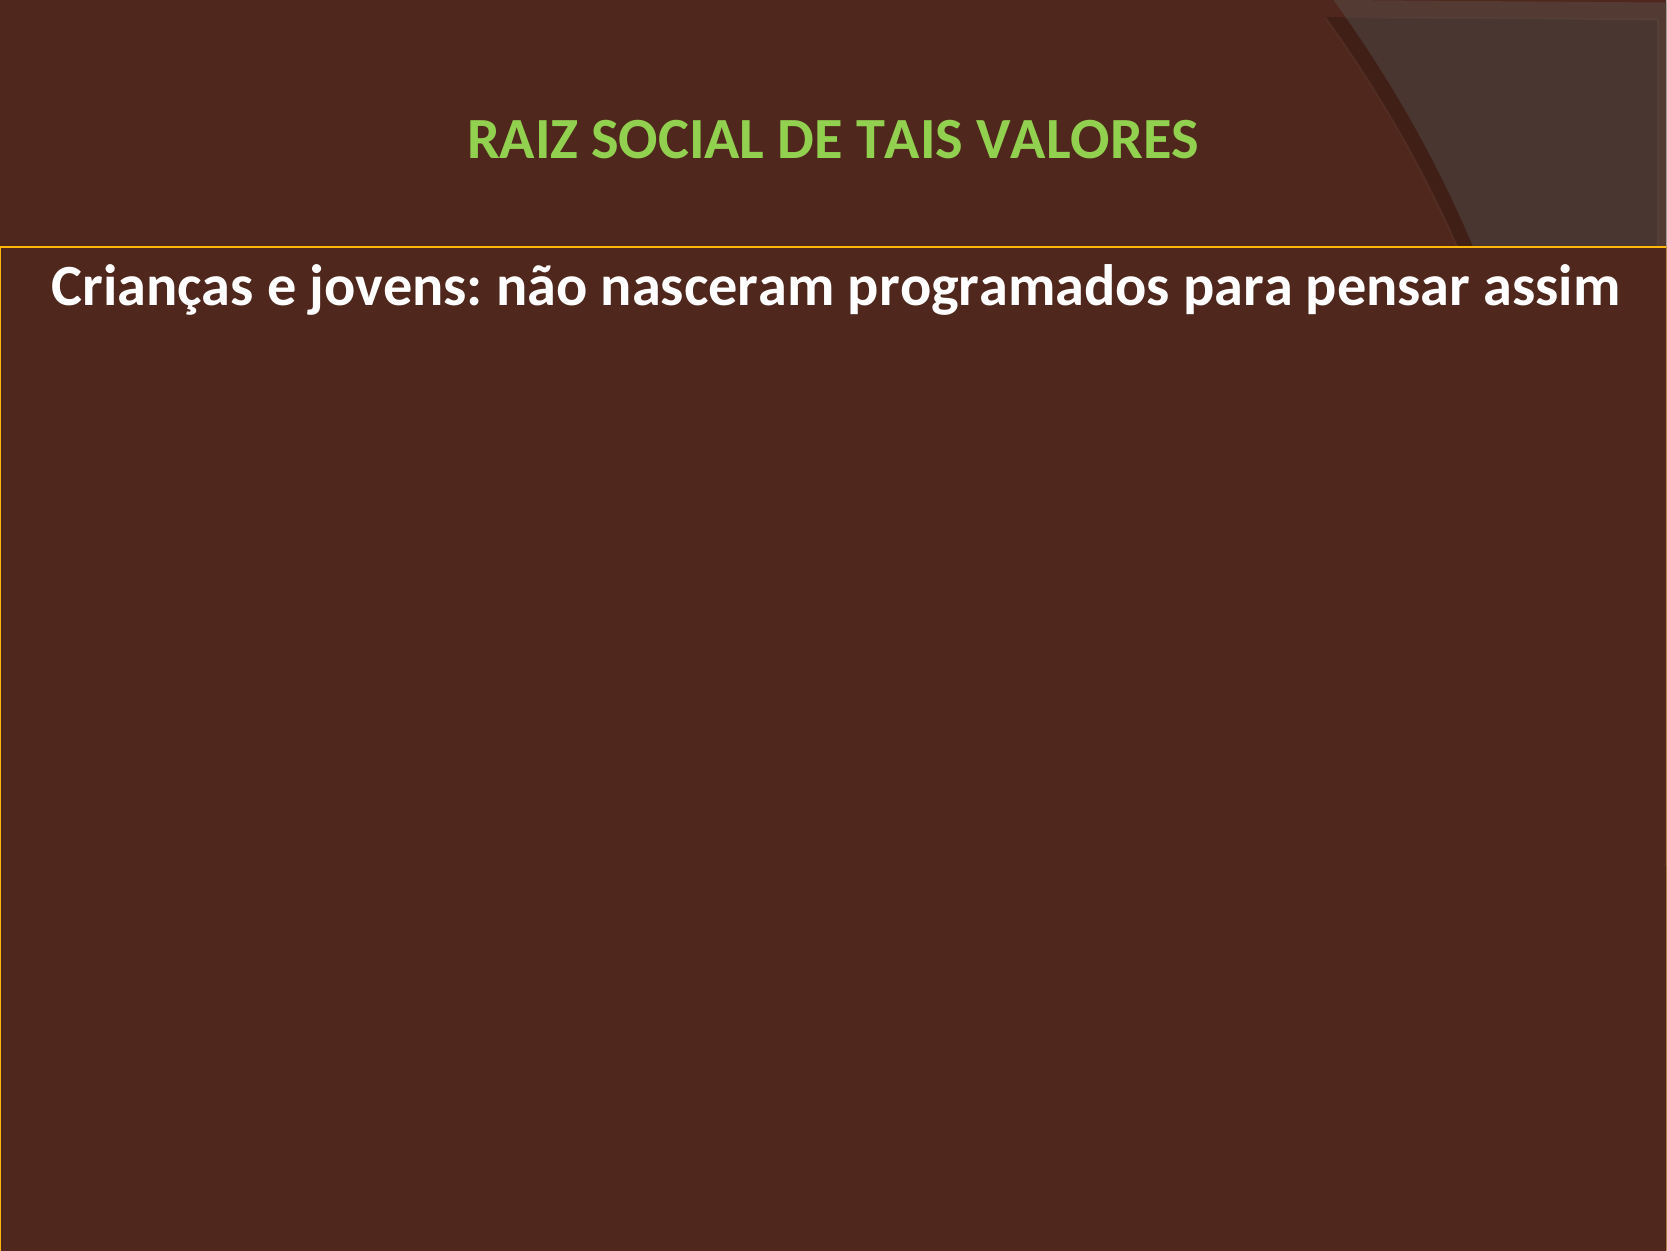

RAIZ SOCIAL DE TAIS VALORES
# Crianças e jovens: não nasceram programados para pensar assim